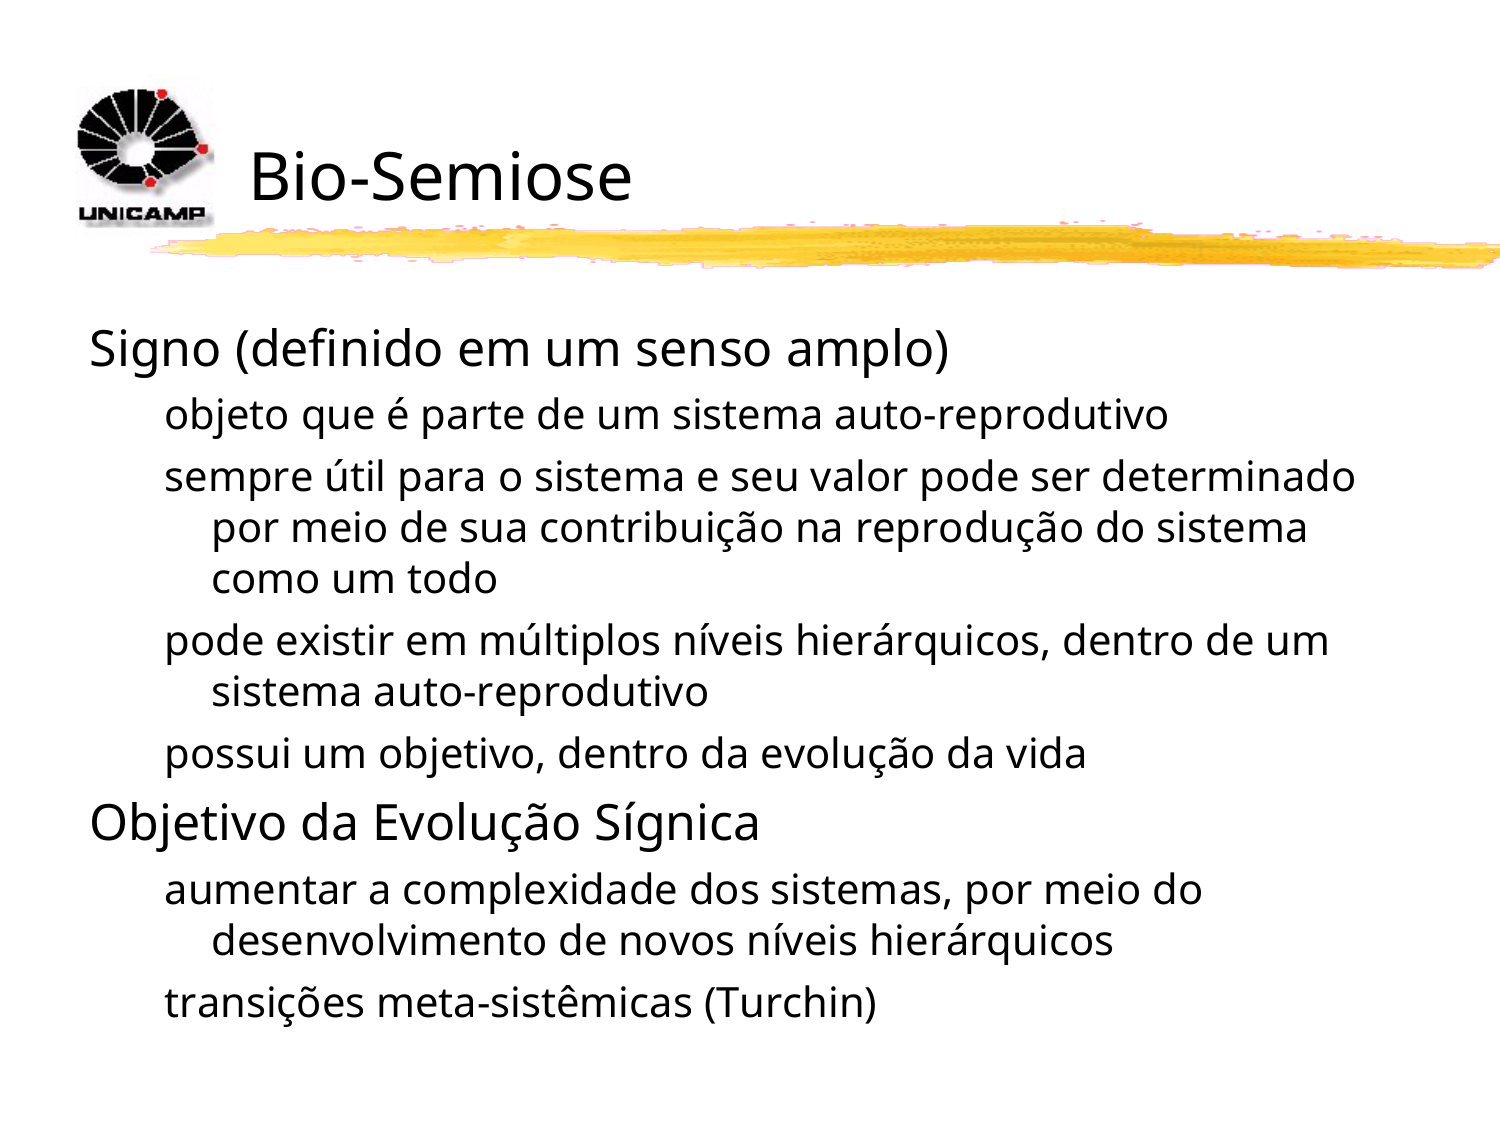

# Bio-Semiose
Signo (definido em um senso amplo)
objeto que é parte de um sistema auto-reprodutivo
sempre útil para o sistema e seu valor pode ser determinado por meio de sua contribuição na reprodução do sistema como um todo
pode existir em múltiplos níveis hierárquicos, dentro de um sistema auto-reprodutivo
possui um objetivo, dentro da evolução da vida
Objetivo da Evolução Sígnica
aumentar a complexidade dos sistemas, por meio do desenvolvimento de novos níveis hierárquicos
transições meta-sistêmicas (Turchin)